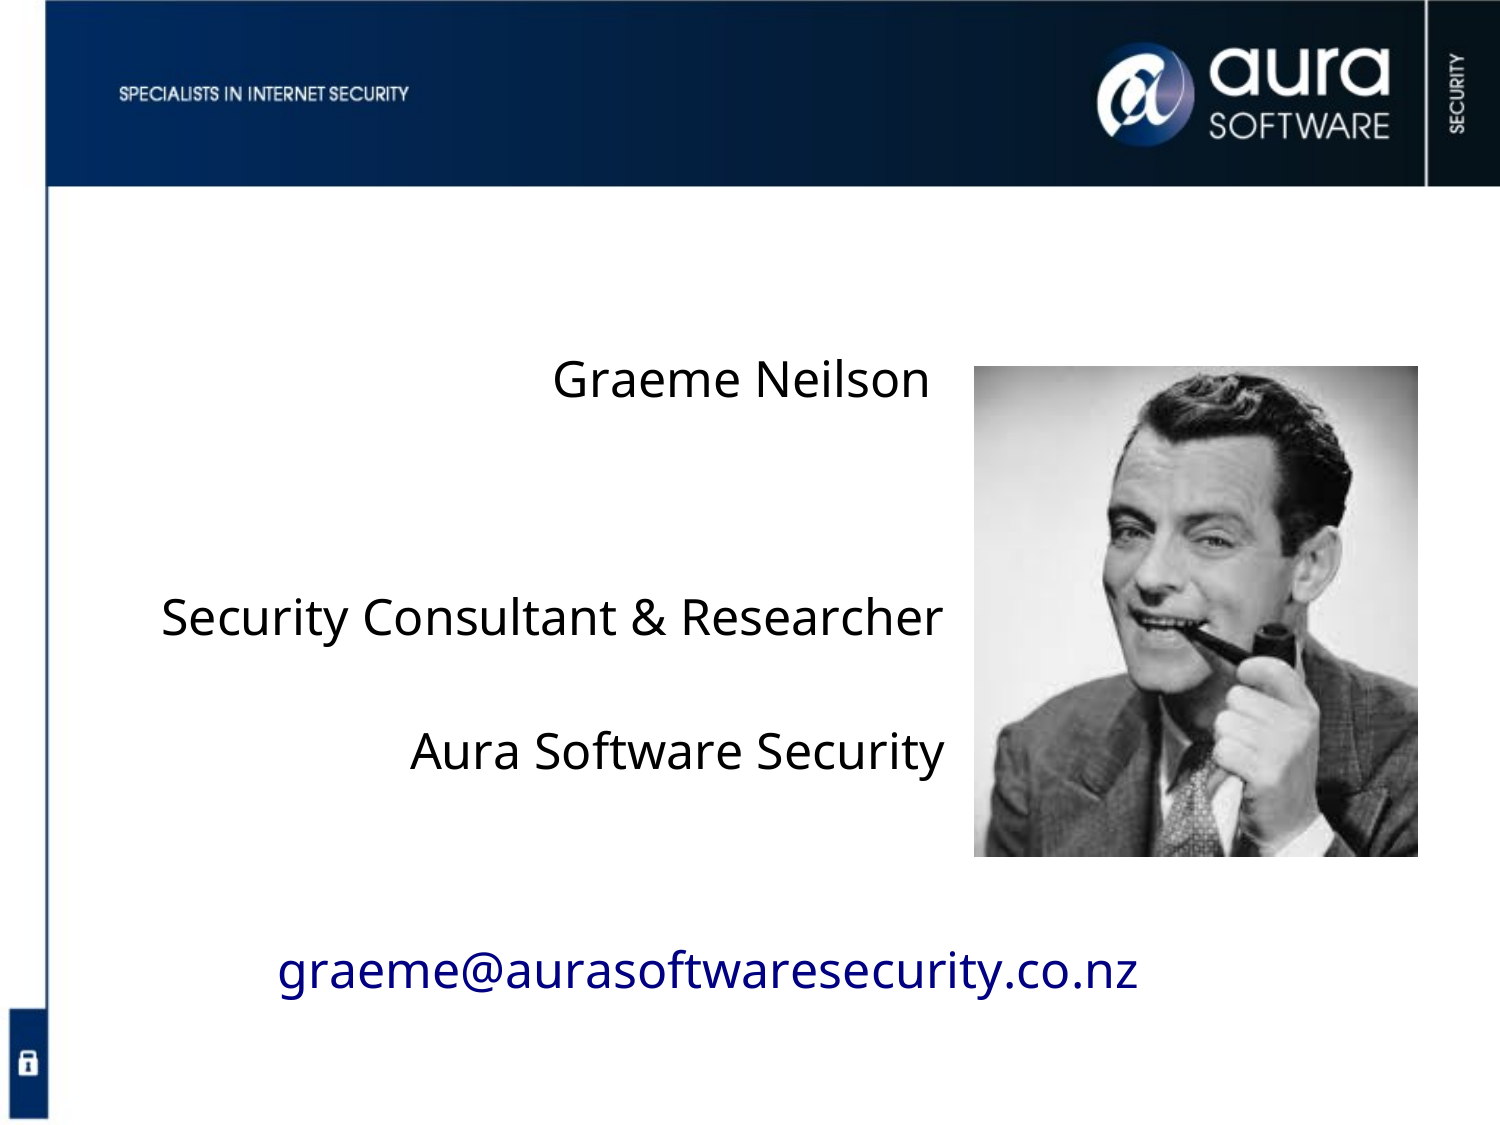

# Graeme Neilson
Security Consultant & Researcher
Aura Software Security
graeme@aurasoftwaresecurity.co.nz